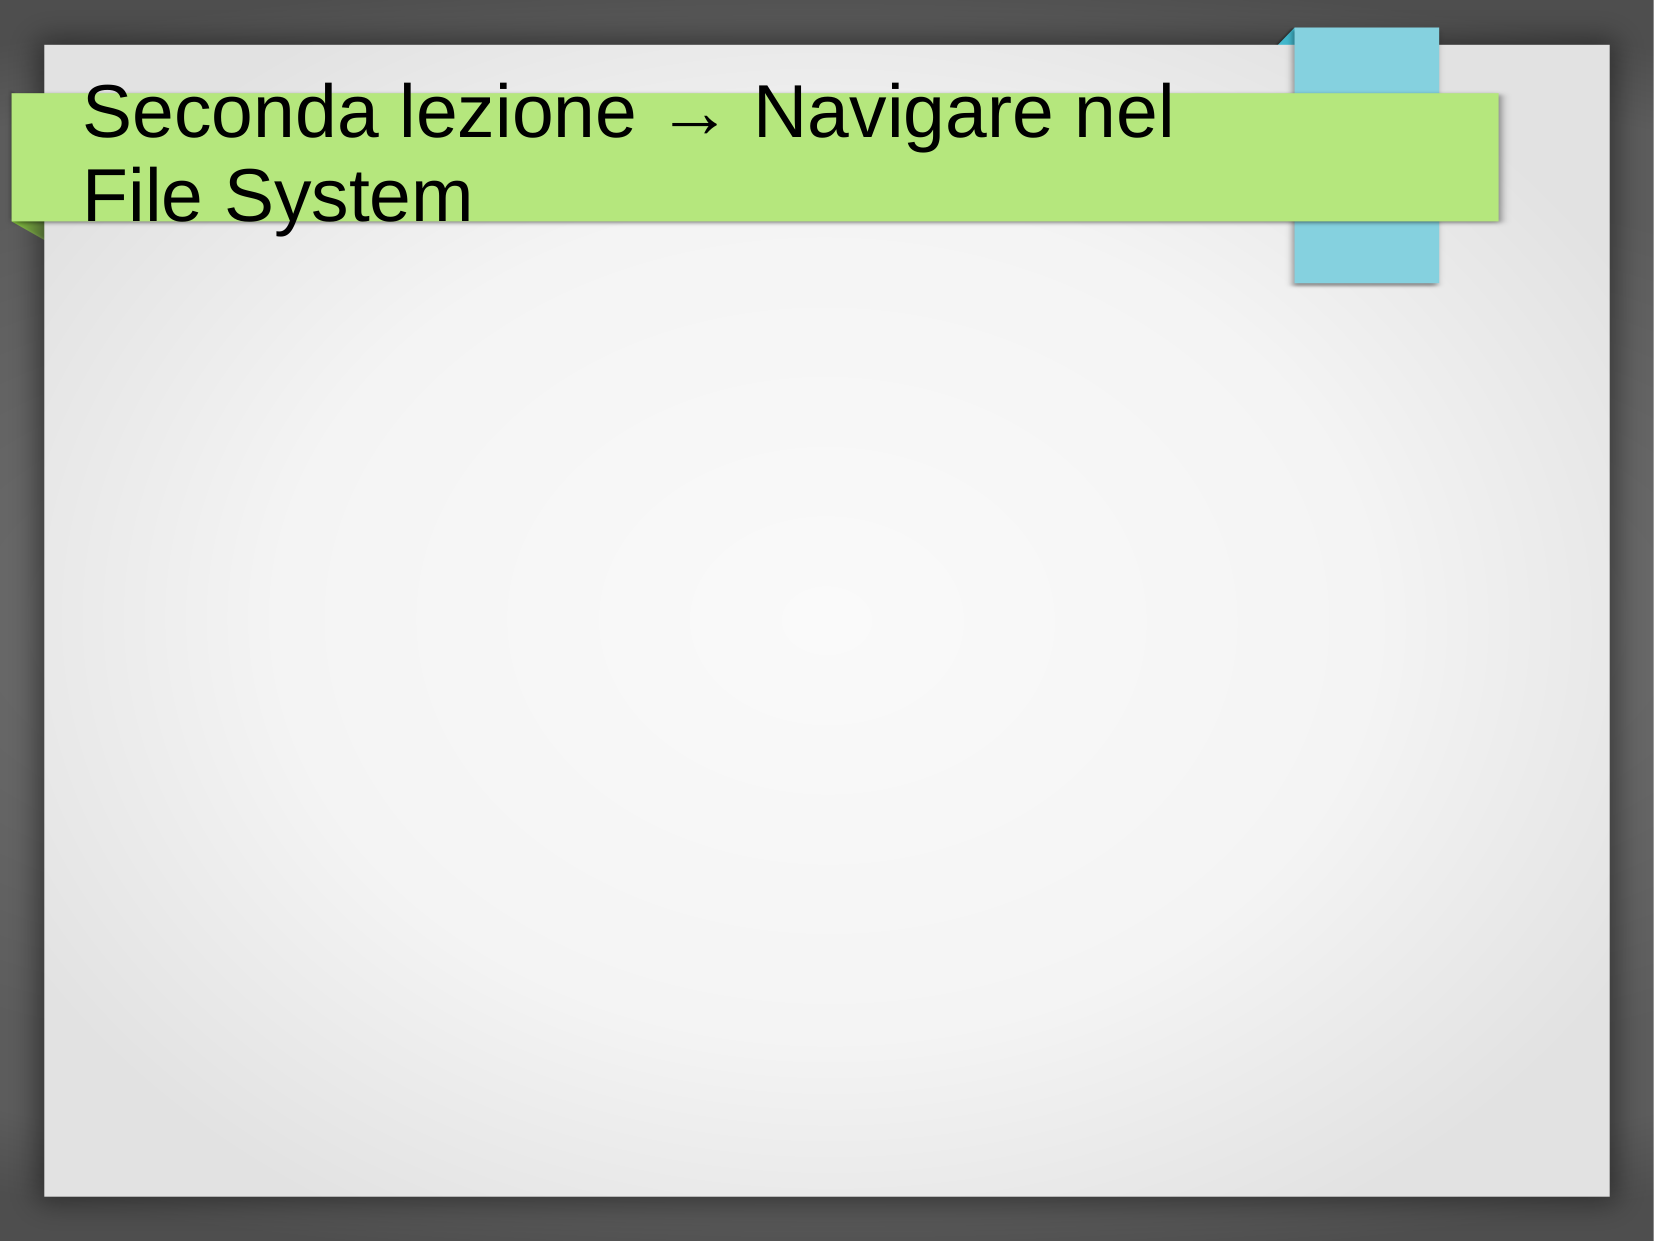

# Seconda lezione → Navigare nel File System